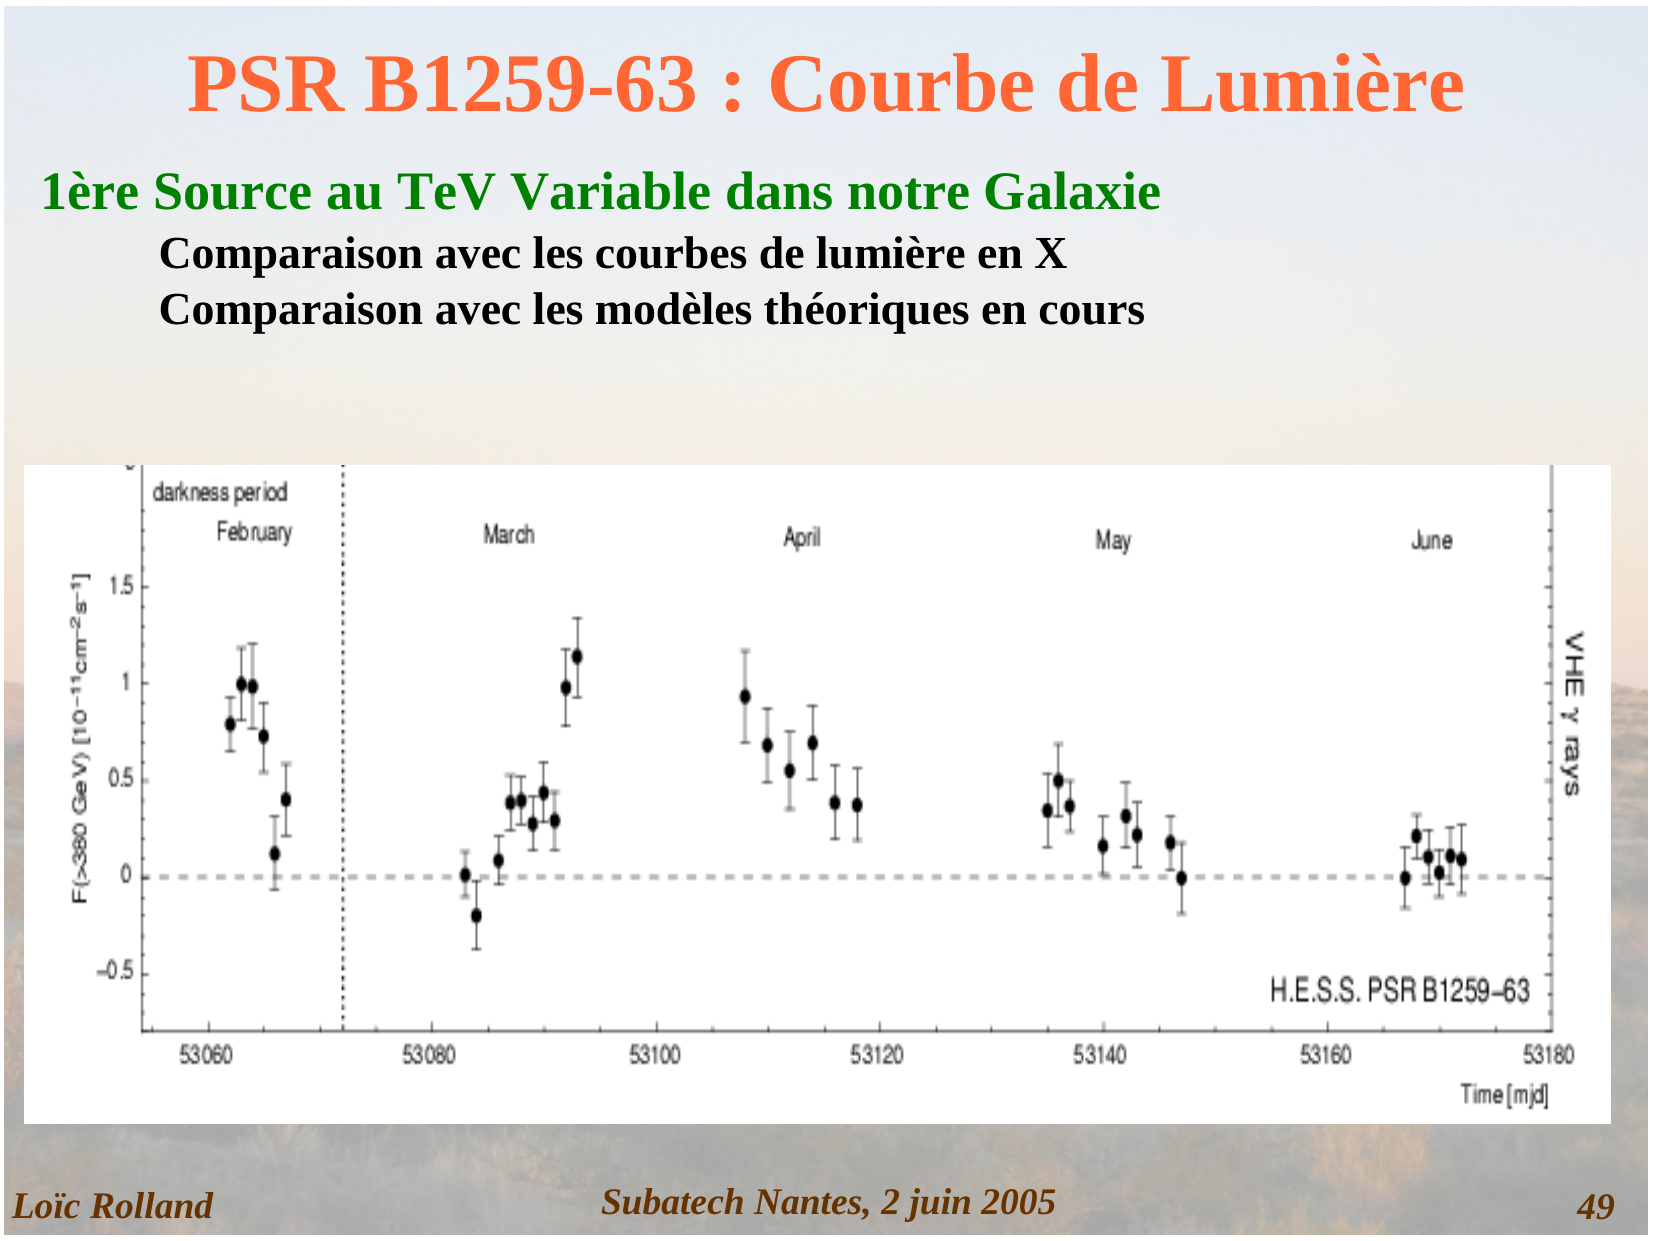

# PSR B1259-63 : Courbe de Lumière
1ère Source au TeV Variable dans notre Galaxie
Comparaison avec les courbes de lumière en X
Comparaison avec les modèles théoriques en cours